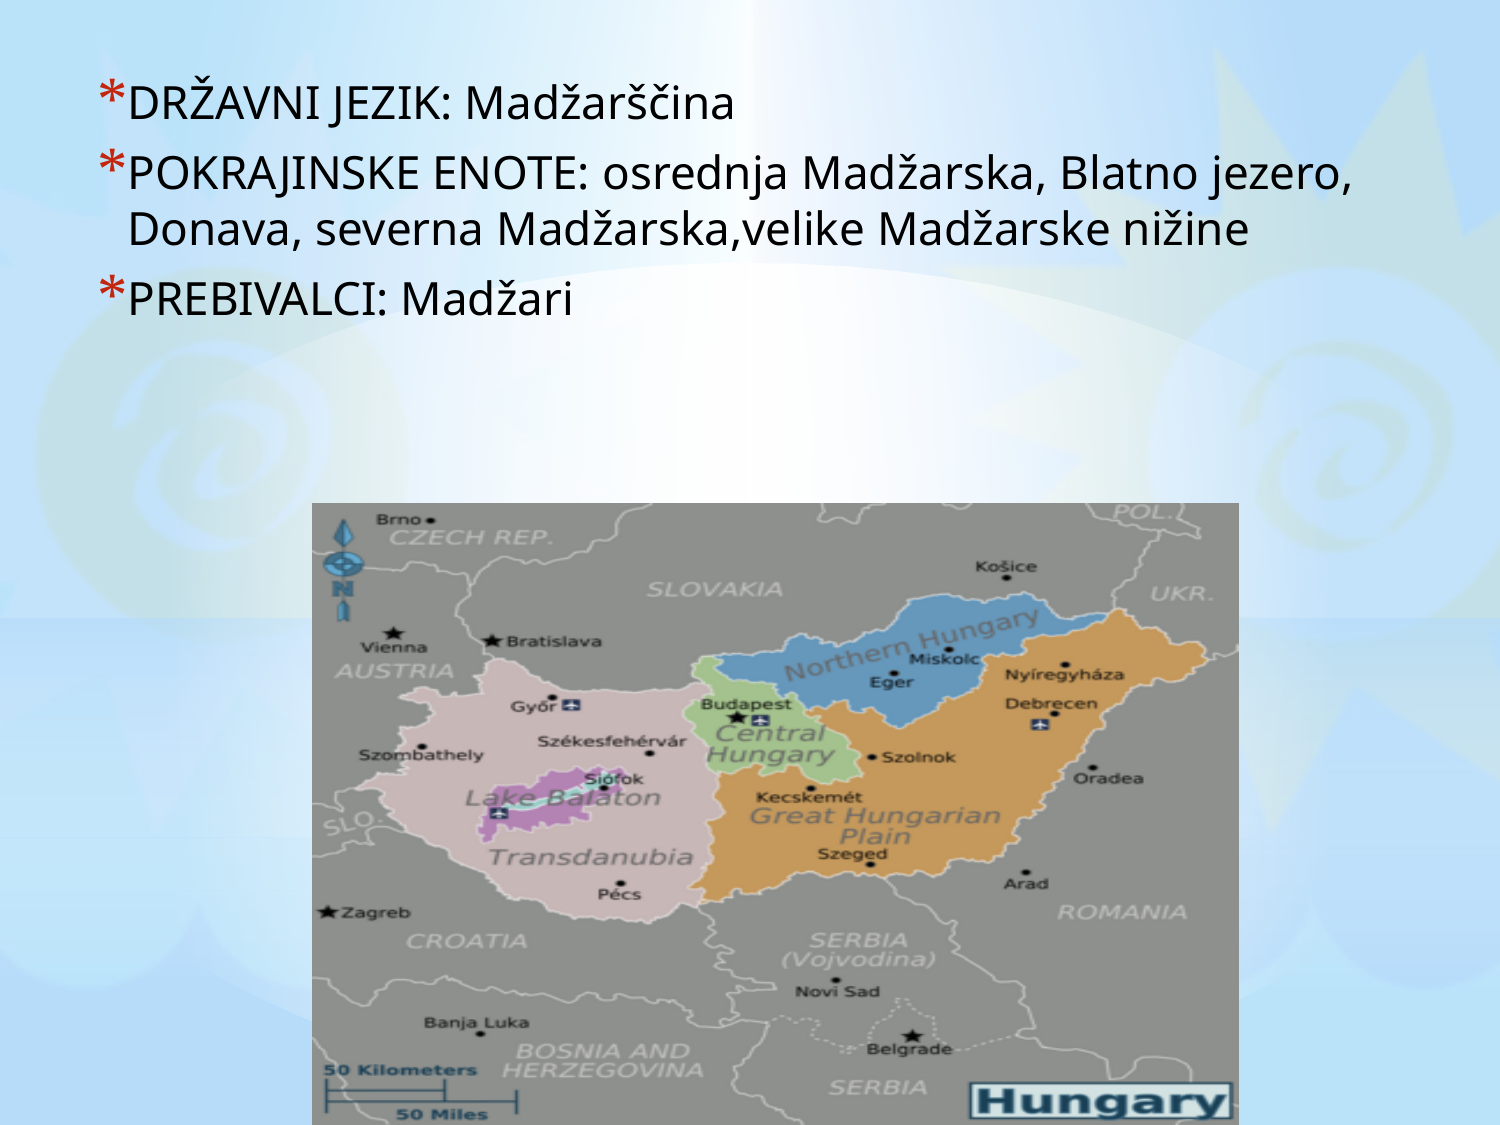

# DRŽAVNI JEZIK: Madžarščina
POKRAJINSKE ENOTE: osrednja Madžarska, Blatno jezero, Donava, severna Madžarska,velike Madžarske nižine
PREBIVALCI: Madžari